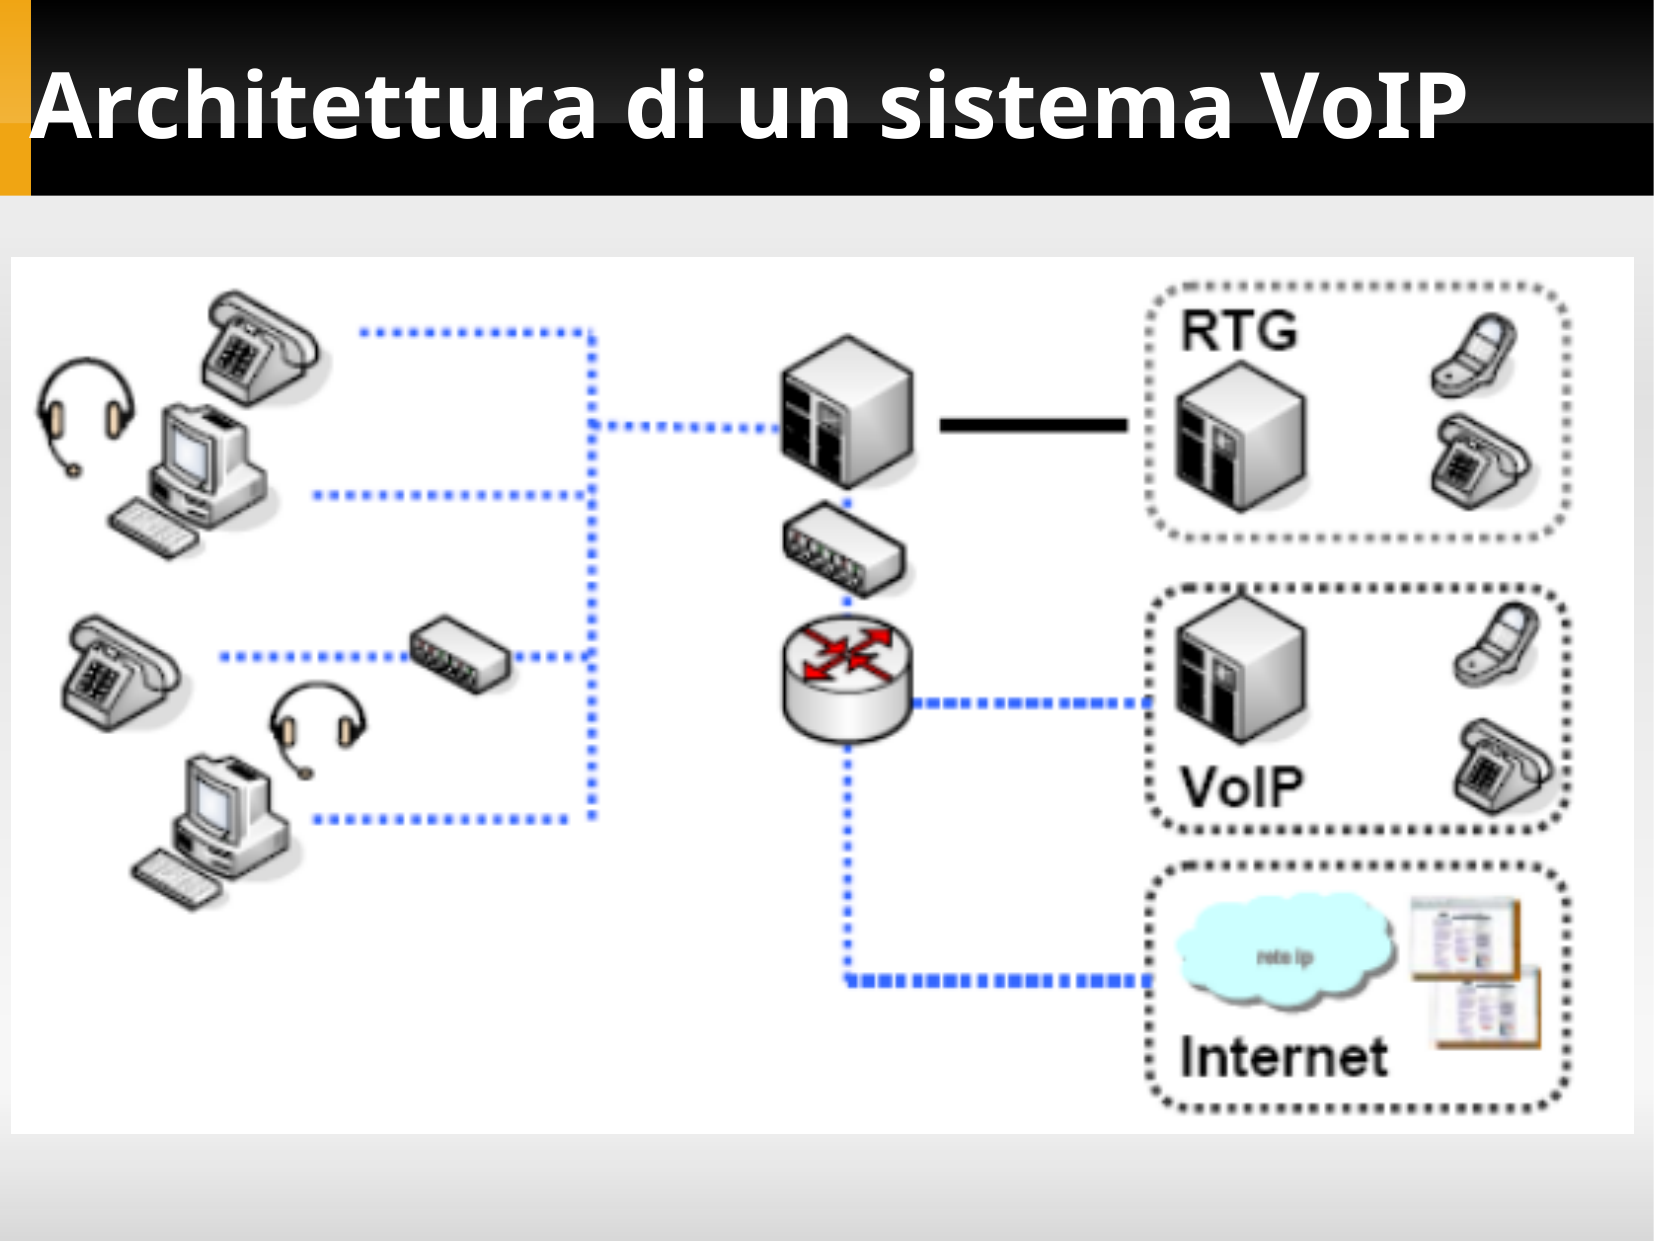

# Architettura di un sistema VoIP
centralino IP PBX (Private Branch eXchange)
Gestisce instaurazione e mantenimento della connessione fra gli apparati
2. rete LAN
Infrastruttura di trasporto (LAN o WAN)
3. terminali IP
Dispositivi usati dagli utenti per comunicare (telefoni fisici, software o un telefono tradizionale con adattatore ATA)
4. gateway VoIP
Interfaccia la rete tradizionale con quella VoIP